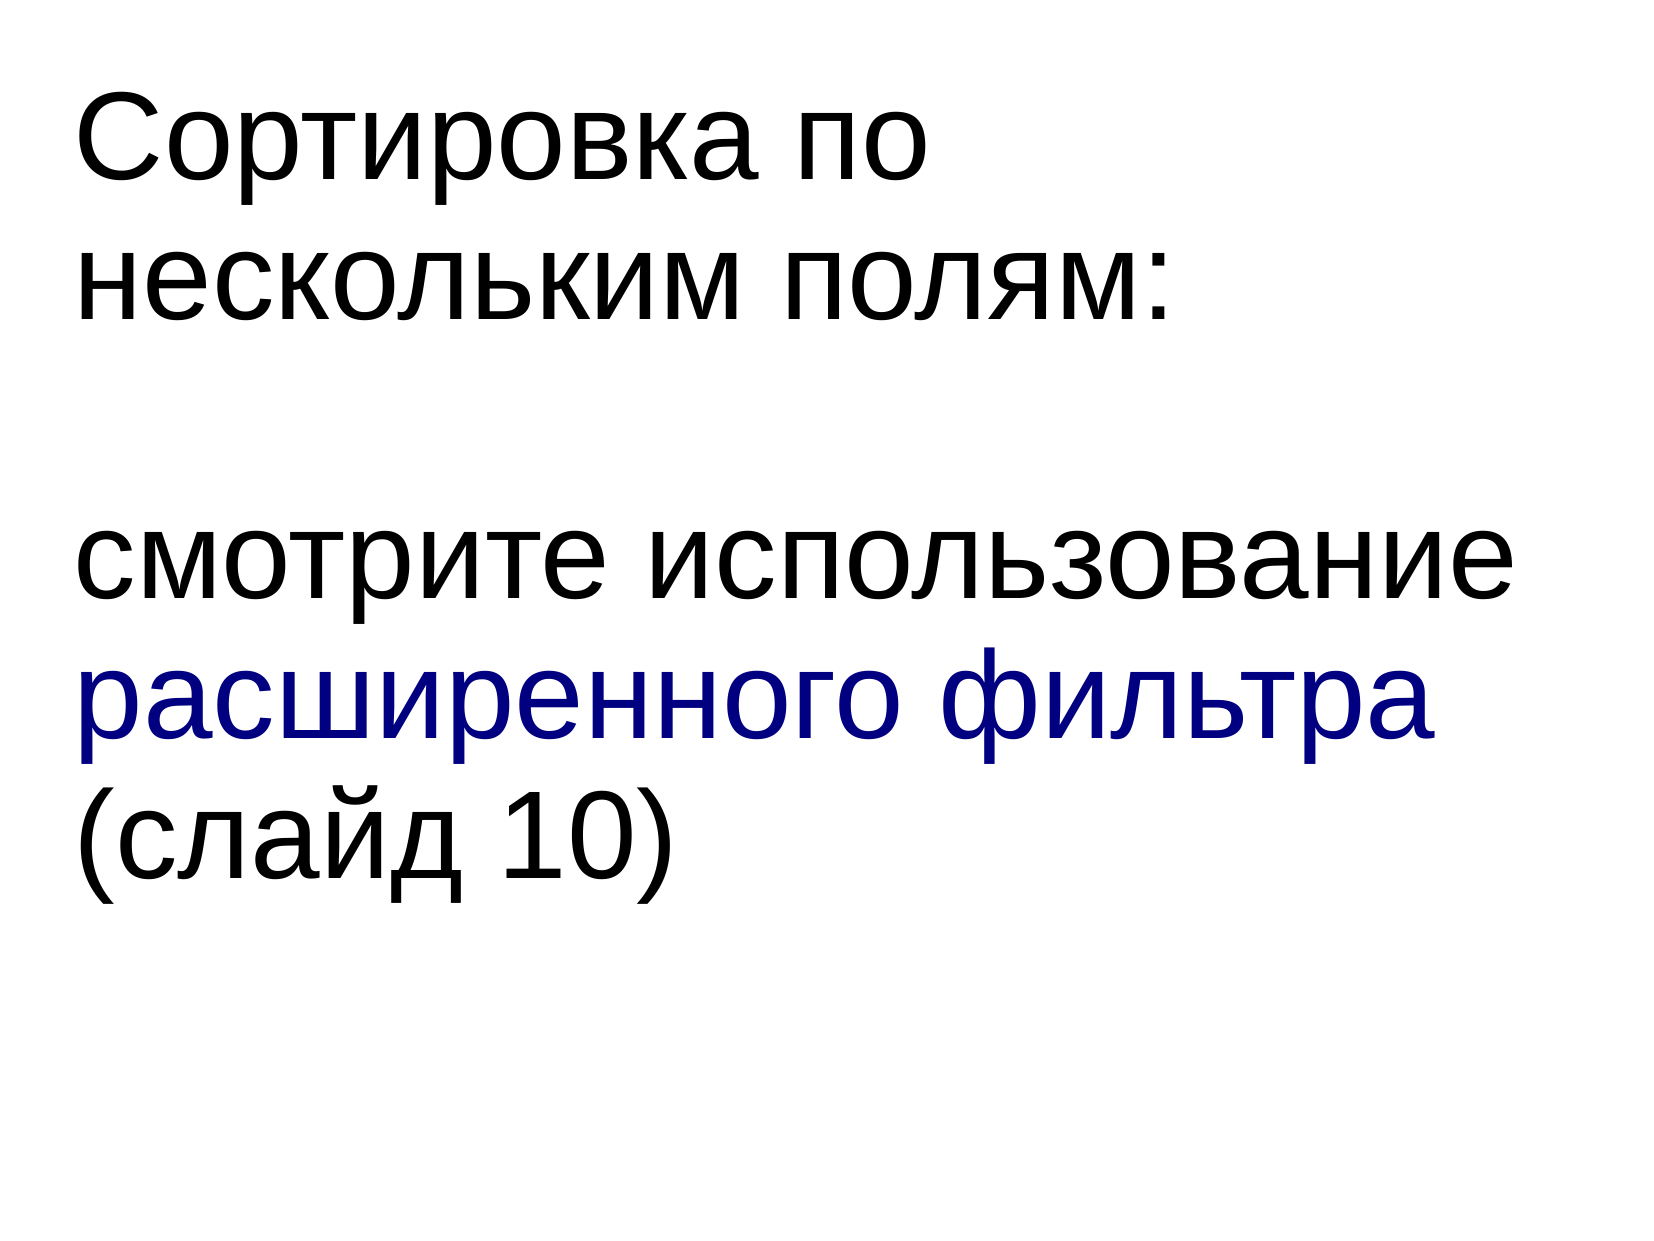

Сортировка по нескольким полям:
смотрите использование расширенного фильтра
(слайд 10)